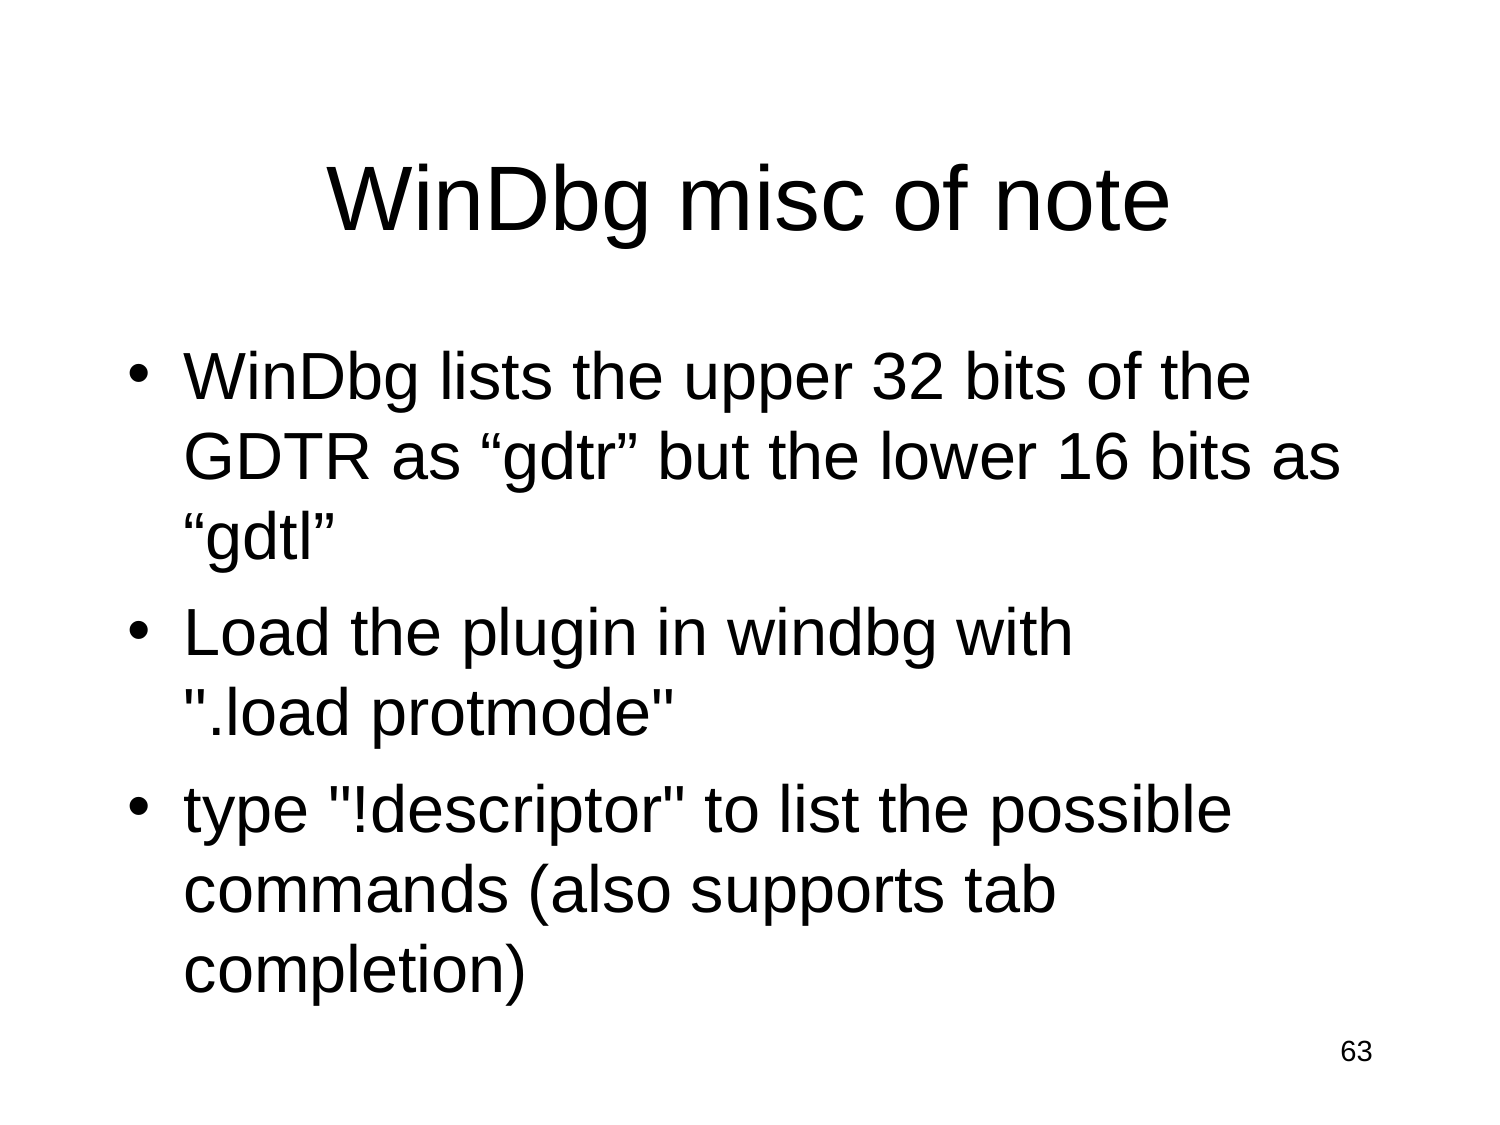

# WinDbg misc of note
WinDbg lists the upper 32 bits of the GDTR as “gdtr” but the lower 16 bits as “gdtl”
Load the plugin in windbg with ".load protmode"
type "!descriptor" to list the possible commands (also supports tab completion)